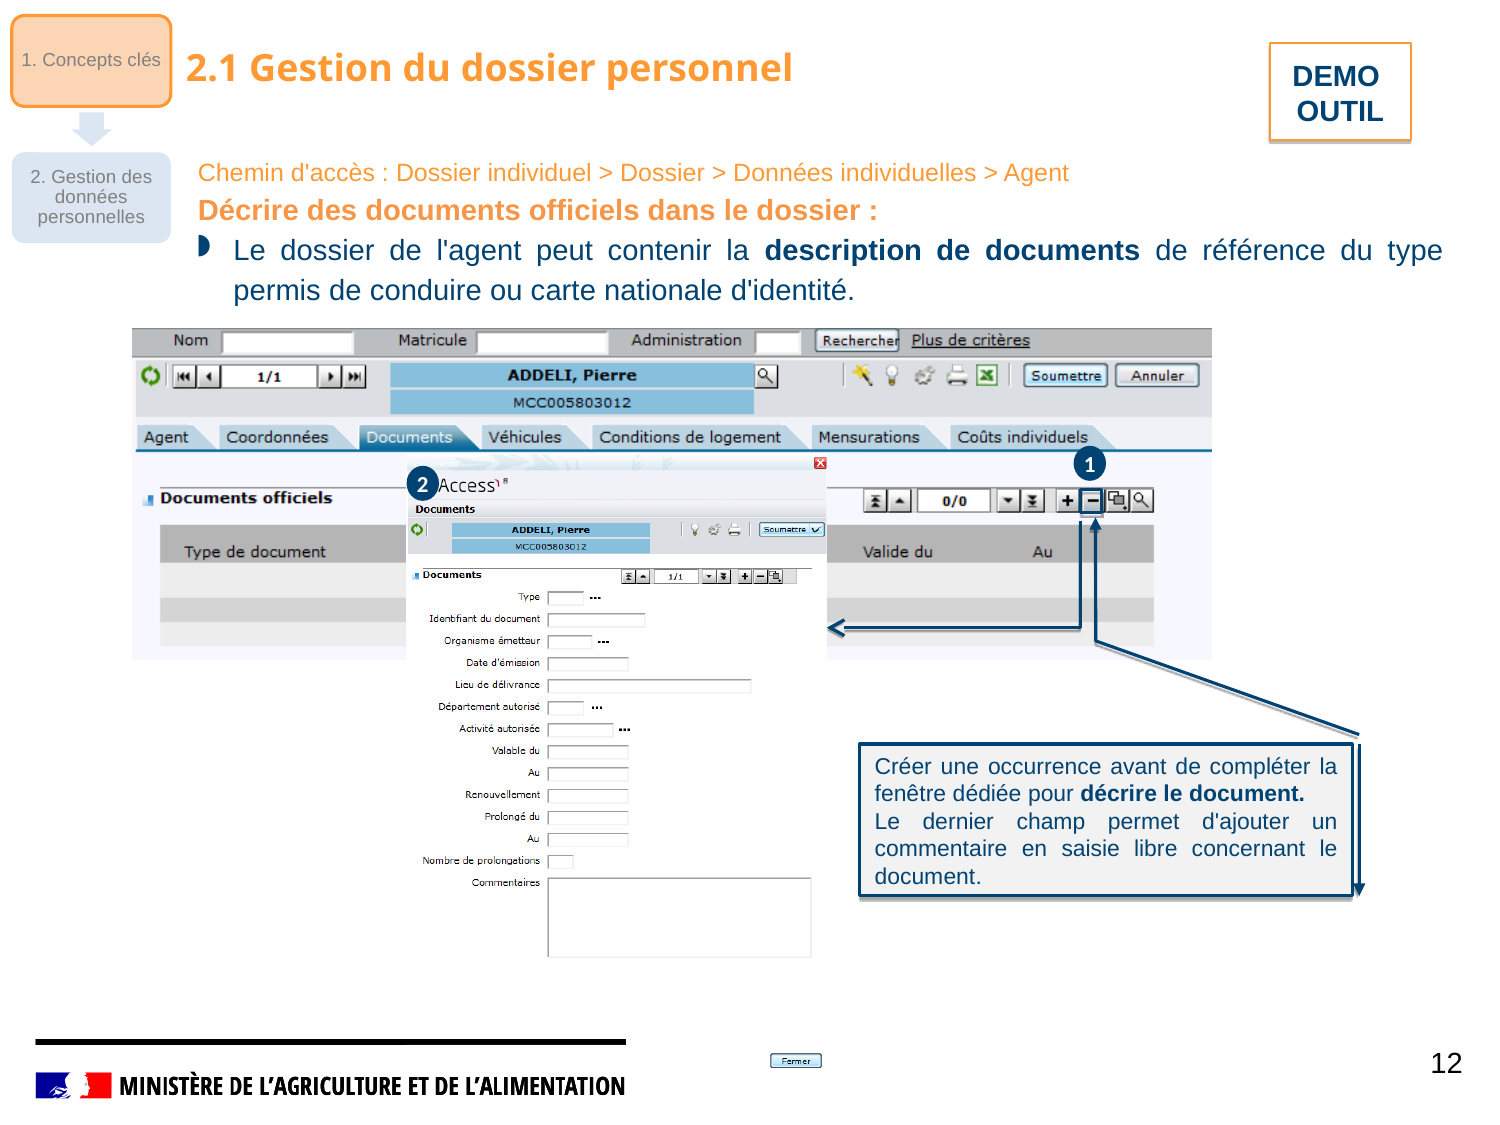

1. Concepts clés
2.1 Gestion du dossier personnel
DEMO
OUTIL
Chemin d'accès : Dossier individuel > Dossier > Données individuelles > Agent
Décrire des documents officiels dans le dossier :
Le dossier de l'agent peut contenir la description de documents de référence du type permis de conduire ou carte nationale d'identité.
2. Gestion des données personnelles
1
2
Créer une occurrence avant de compléter la fenêtre dédiée pour décrire le document.
Le dernier champ permet d'ajouter un commentaire en saisie libre concernant le document.